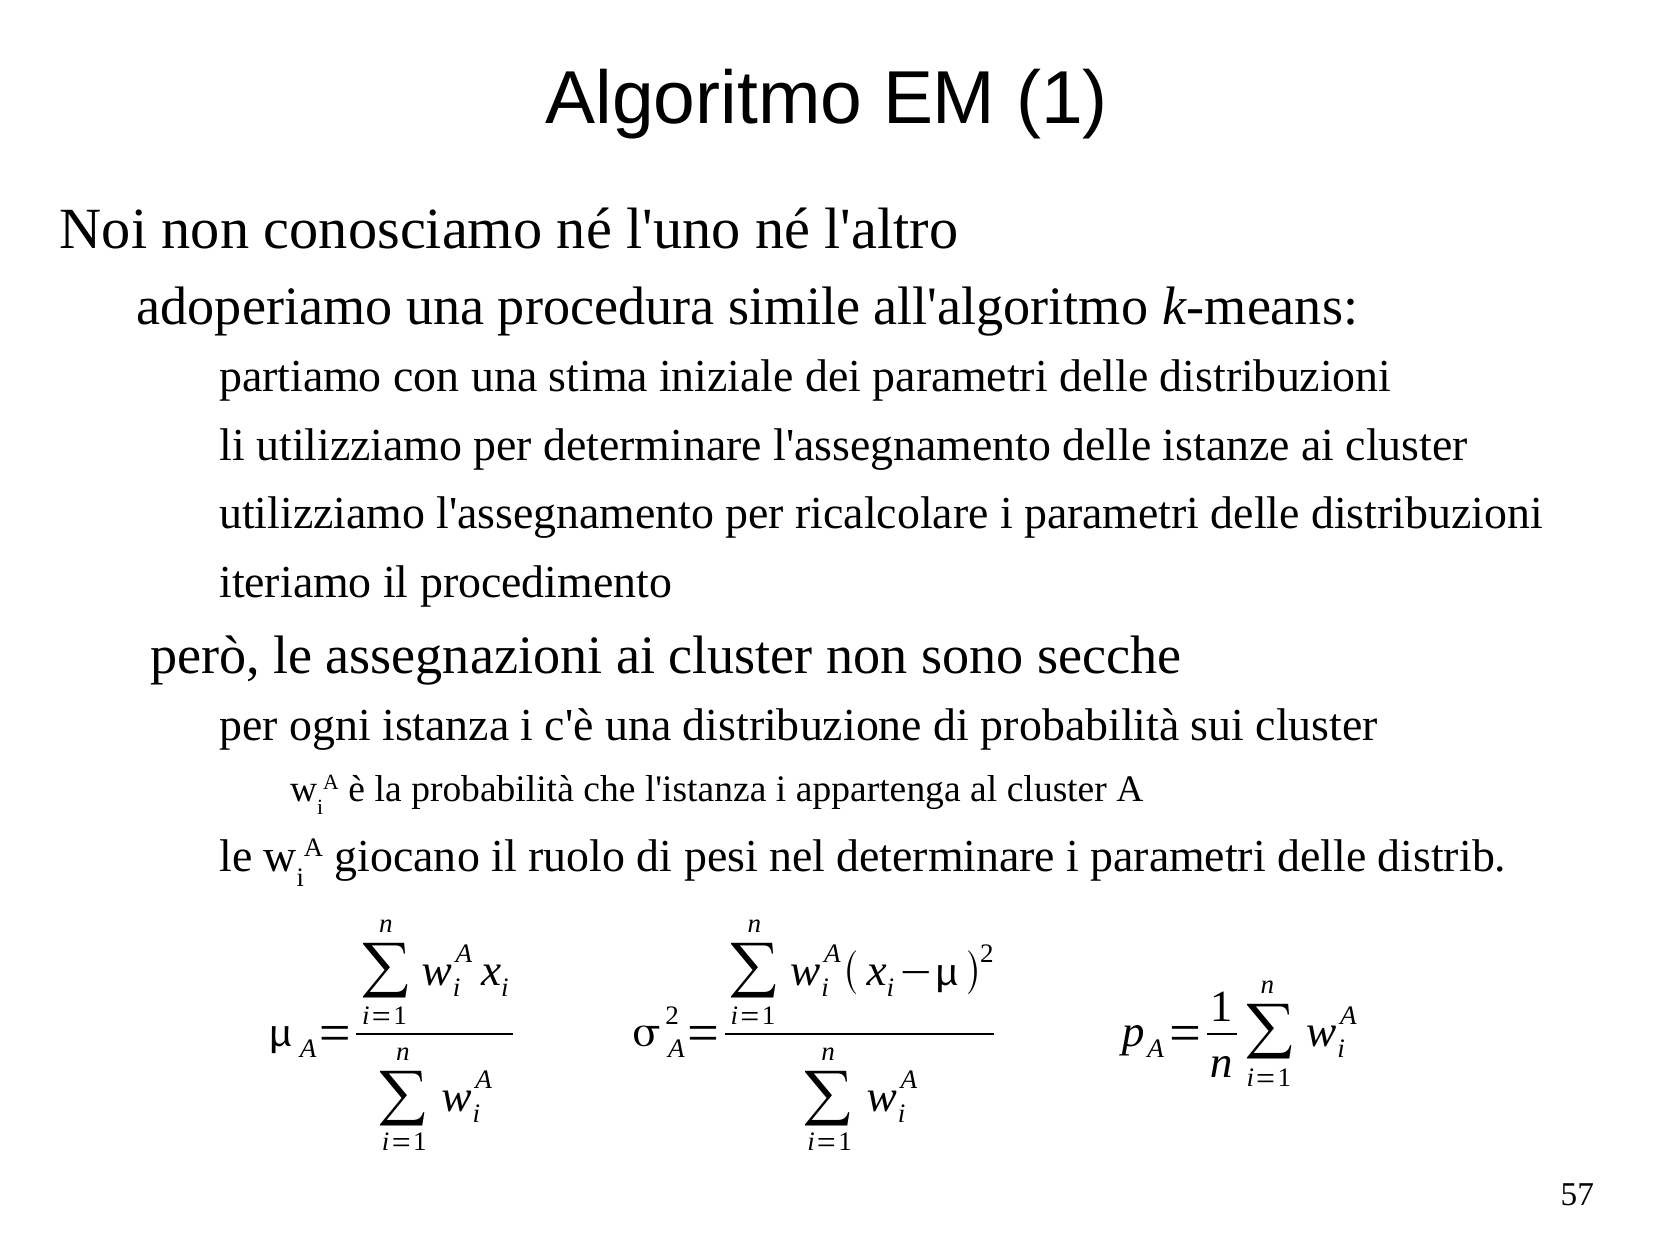

# Algoritmo EM (1)
Noi non conosciamo né l'uno né l'altro
adoperiamo una procedura simile all'algoritmo k-means:
partiamo con una stima iniziale dei parametri delle distribuzioni
li utilizziamo per determinare l'assegnamento delle istanze ai cluster
utilizziamo l'assegnamento per ricalcolare i parametri delle distribuzioni
iteriamo il procedimento
 però, le assegnazioni ai cluster non sono secche
per ogni istanza i c'è una distribuzione di probabilità sui cluster
wiA è la probabilità che l'istanza i appartenga al cluster A
le wiA giocano il ruolo di pesi nel determinare i parametri delle distrib.